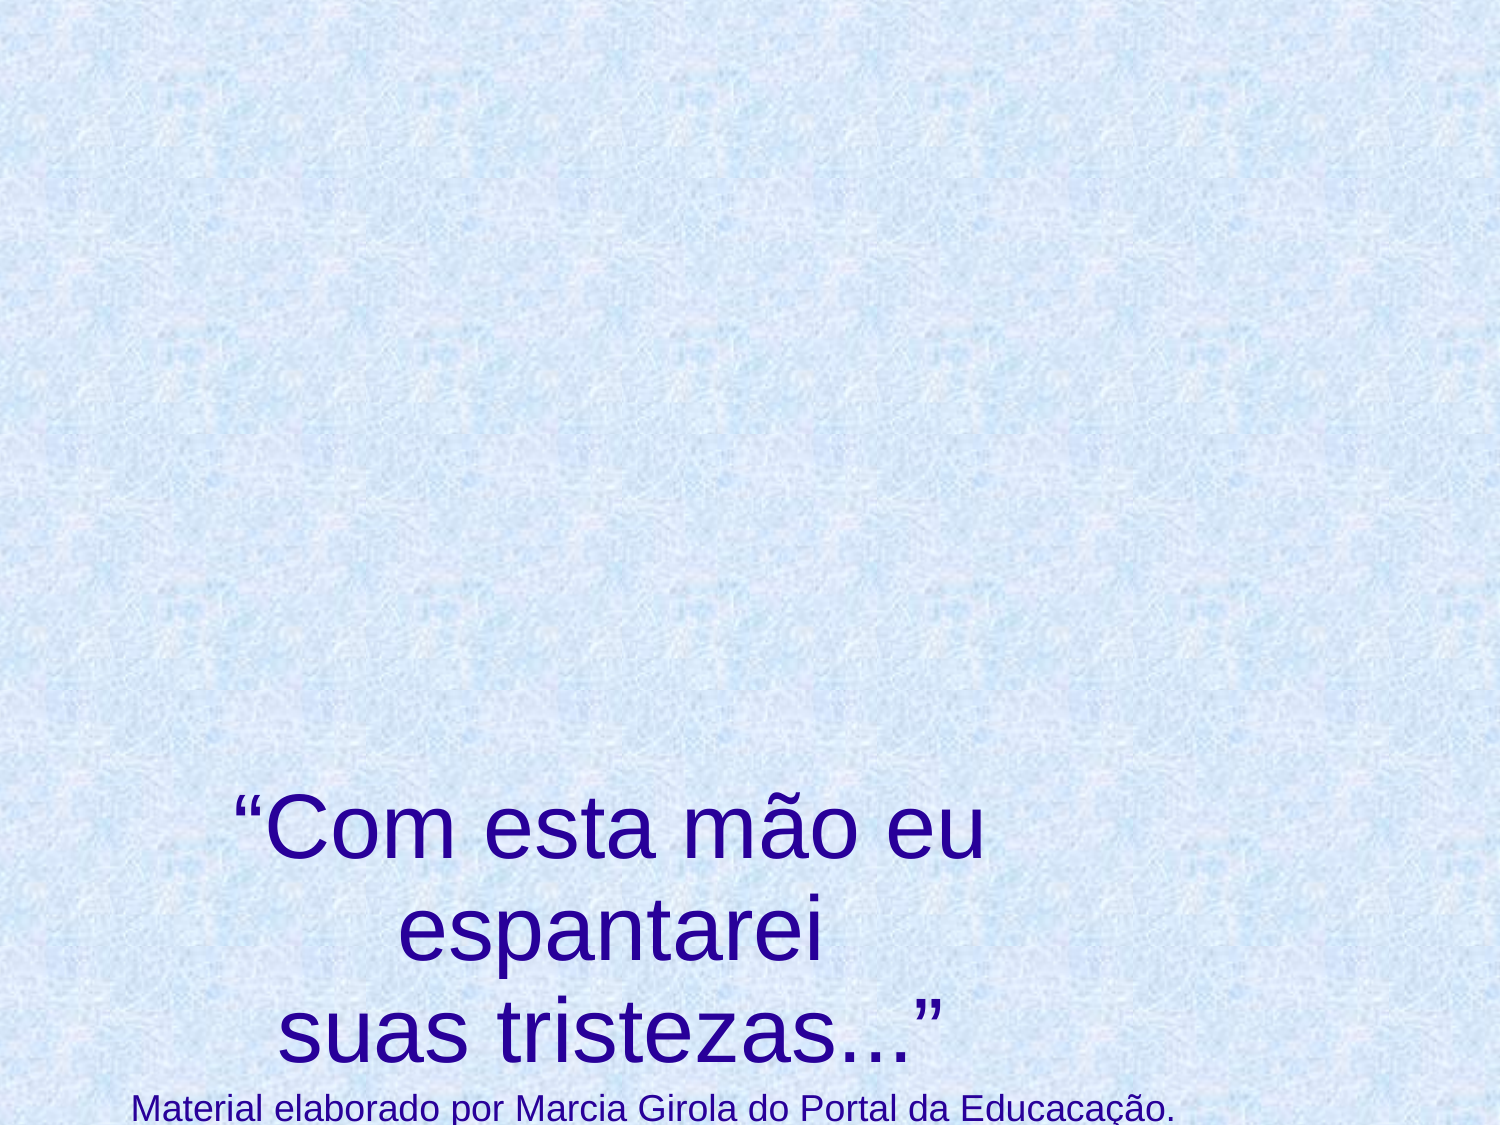

“Com esta mão eu espantarei
suas tristezas...”
Material elaborado por Marcia Girola do Portal da Educacação.